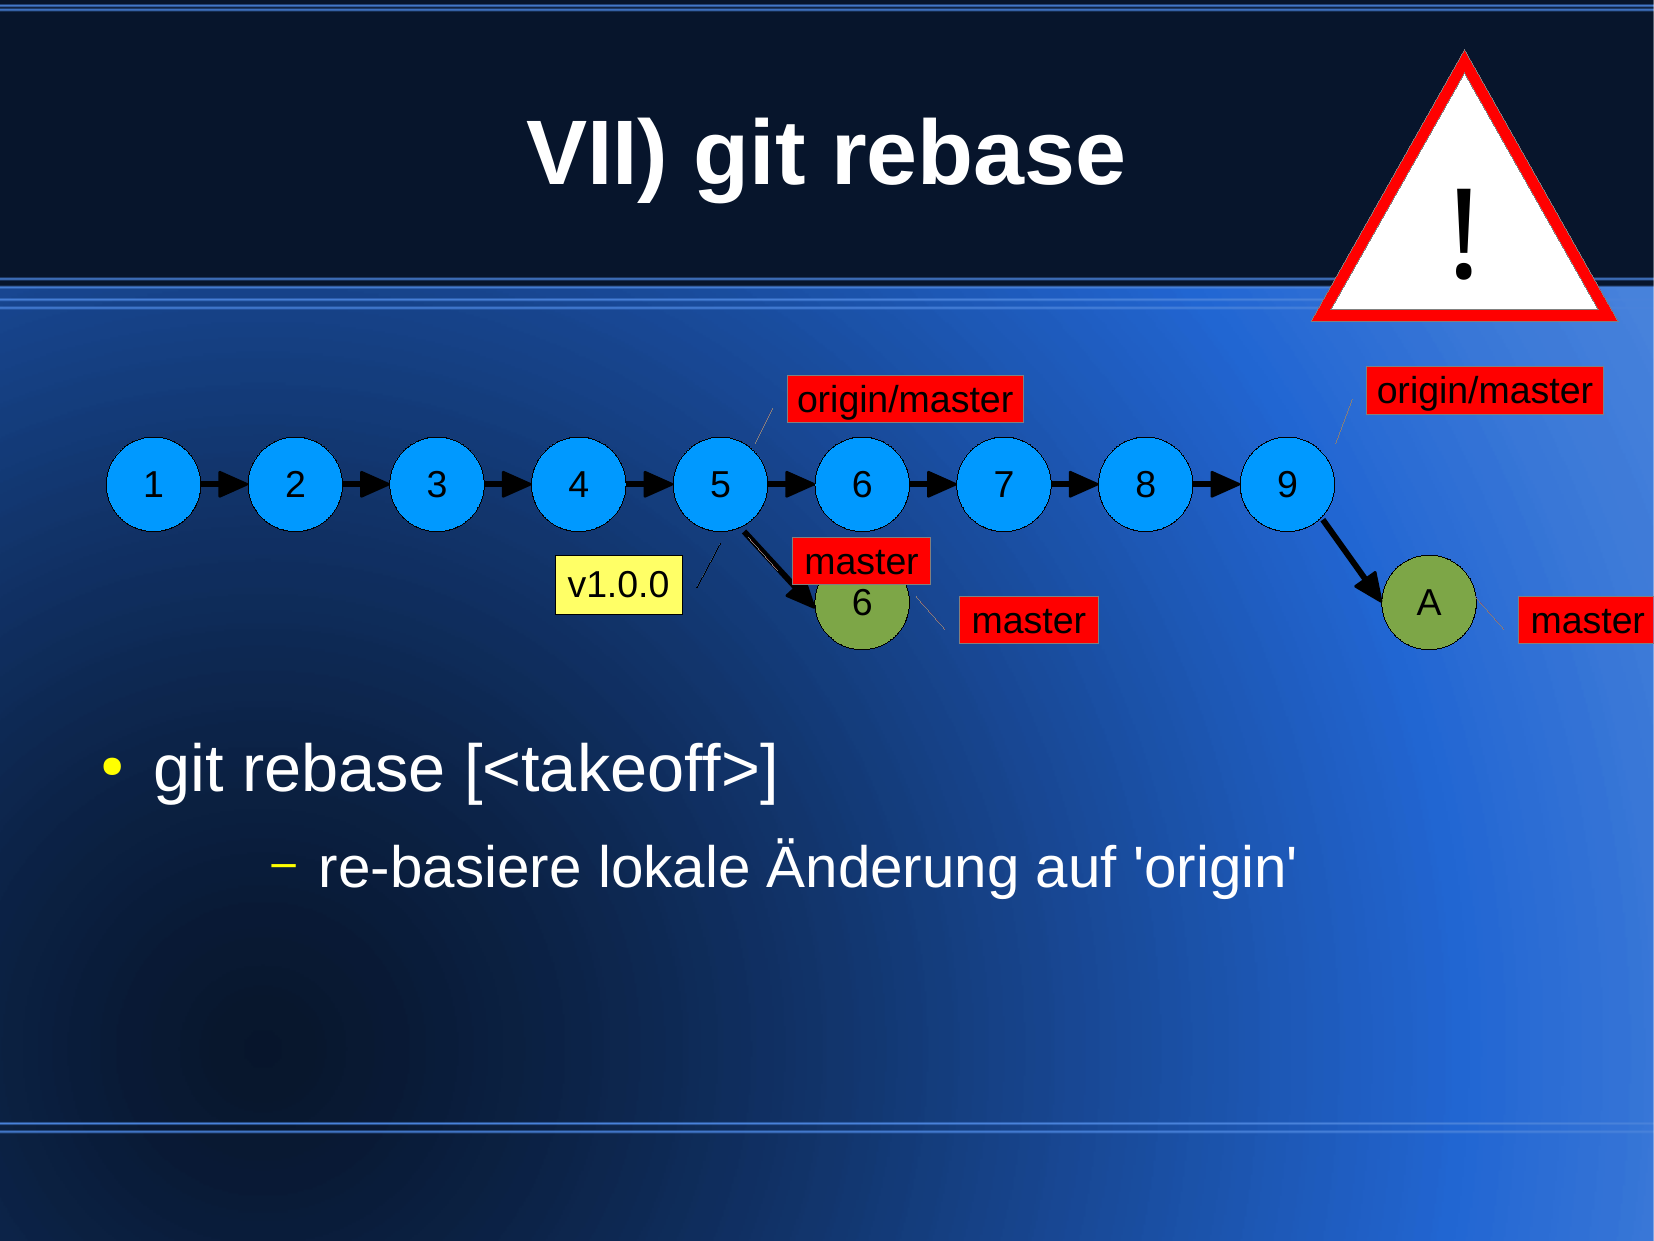

# VII) git rebase
!
origin/master
origin/master
1
2
3
4
5
6
7
8
9
master
v1.0.0
6
A
master
master
git rebase [<takeoff>]
re-basiere lokale Änderung auf 'origin'